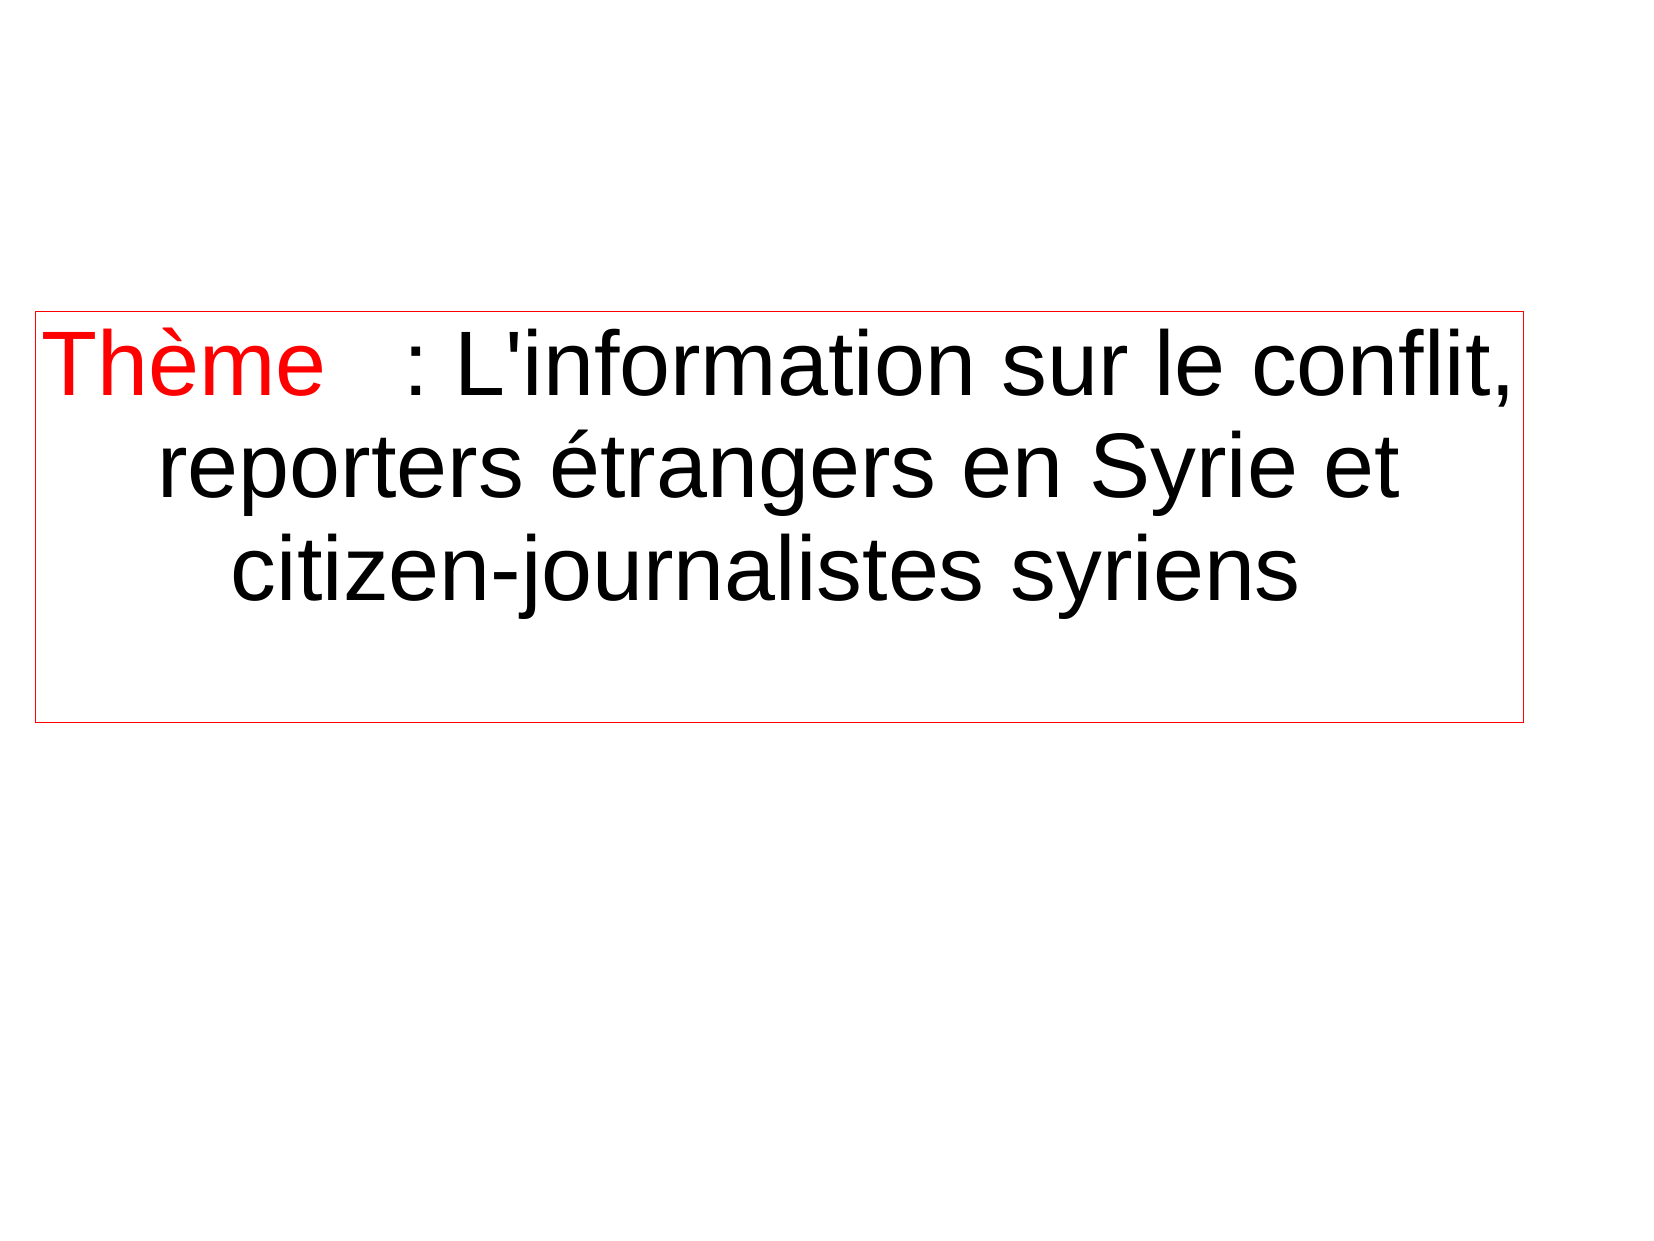

# Thème  : L'information sur le conflit, reporters étrangers en Syrie et citizen-journalistes syriens